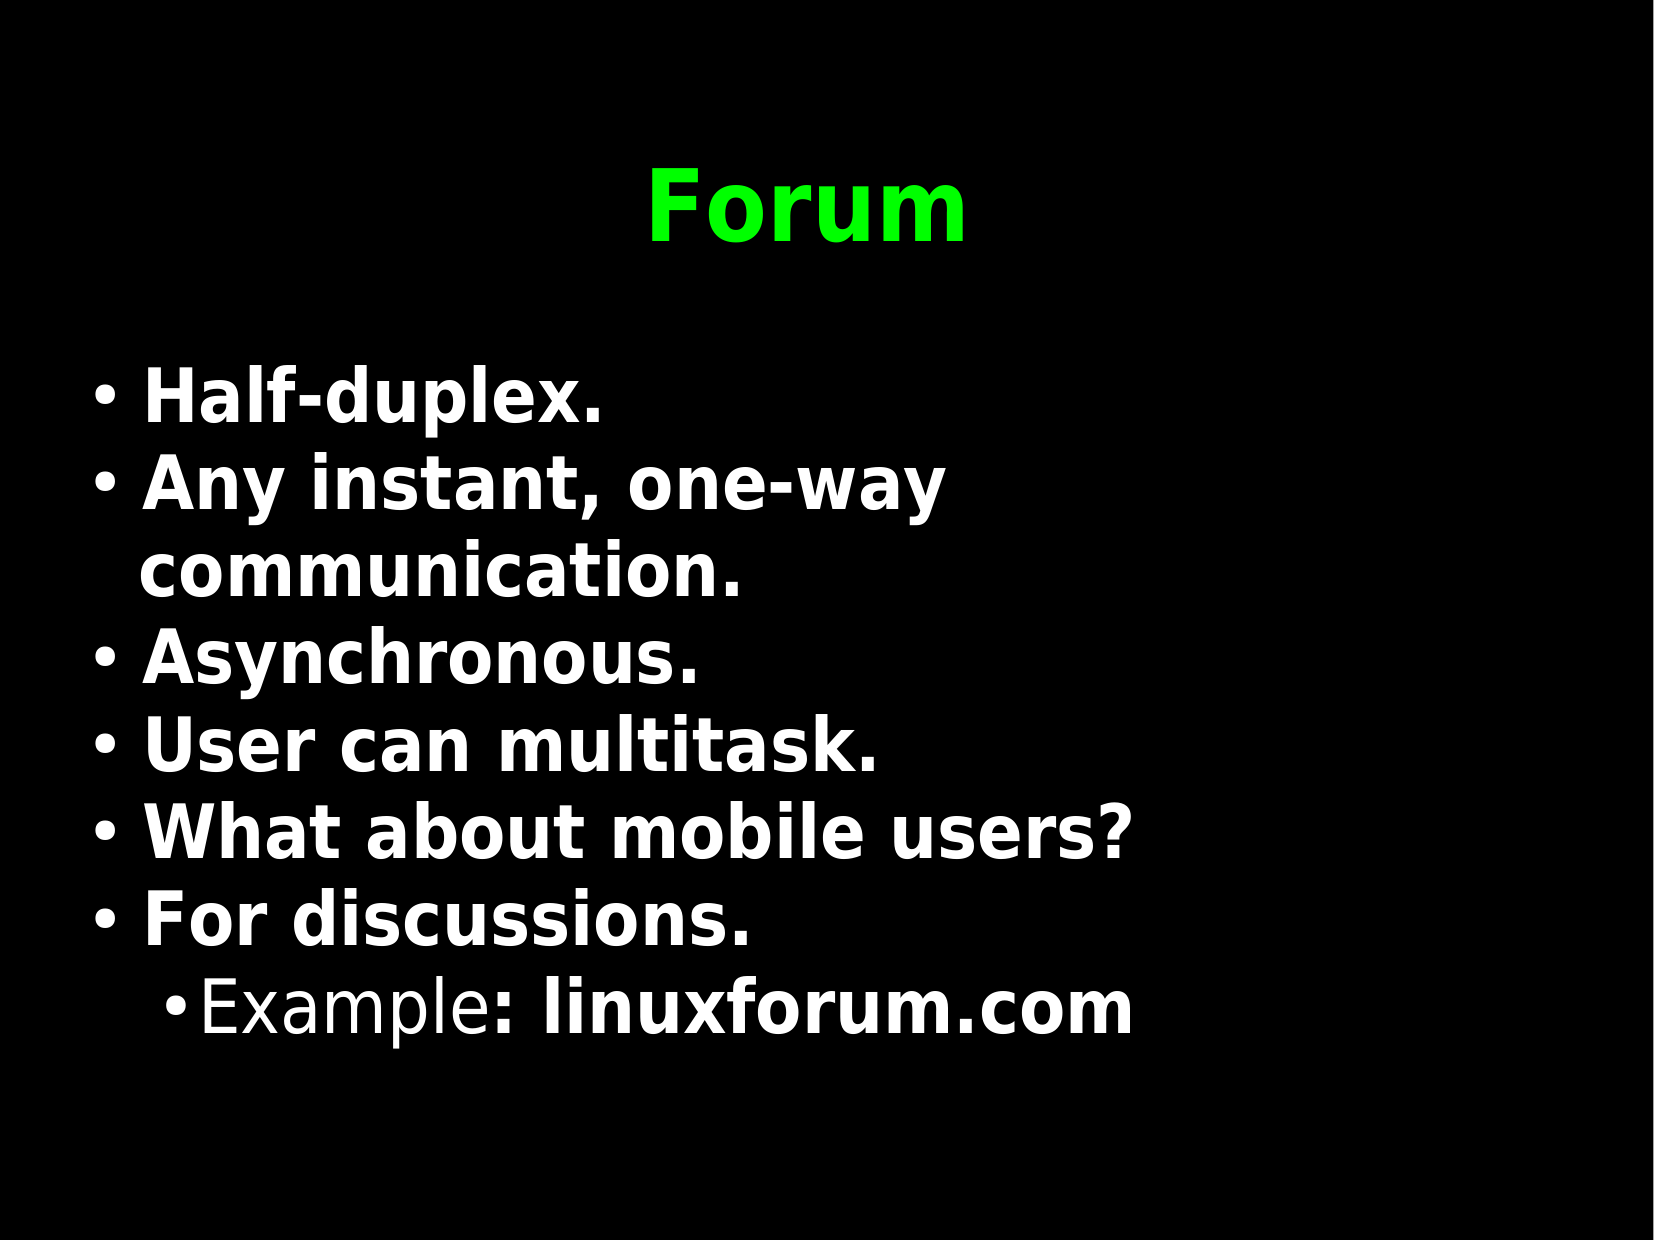

Forum
 Half-duplex.
 Any instant, one-way
 communication.
 Asynchronous.
 User can multitask.
 What about mobile users?
 For discussions.
Example: linuxforum.com